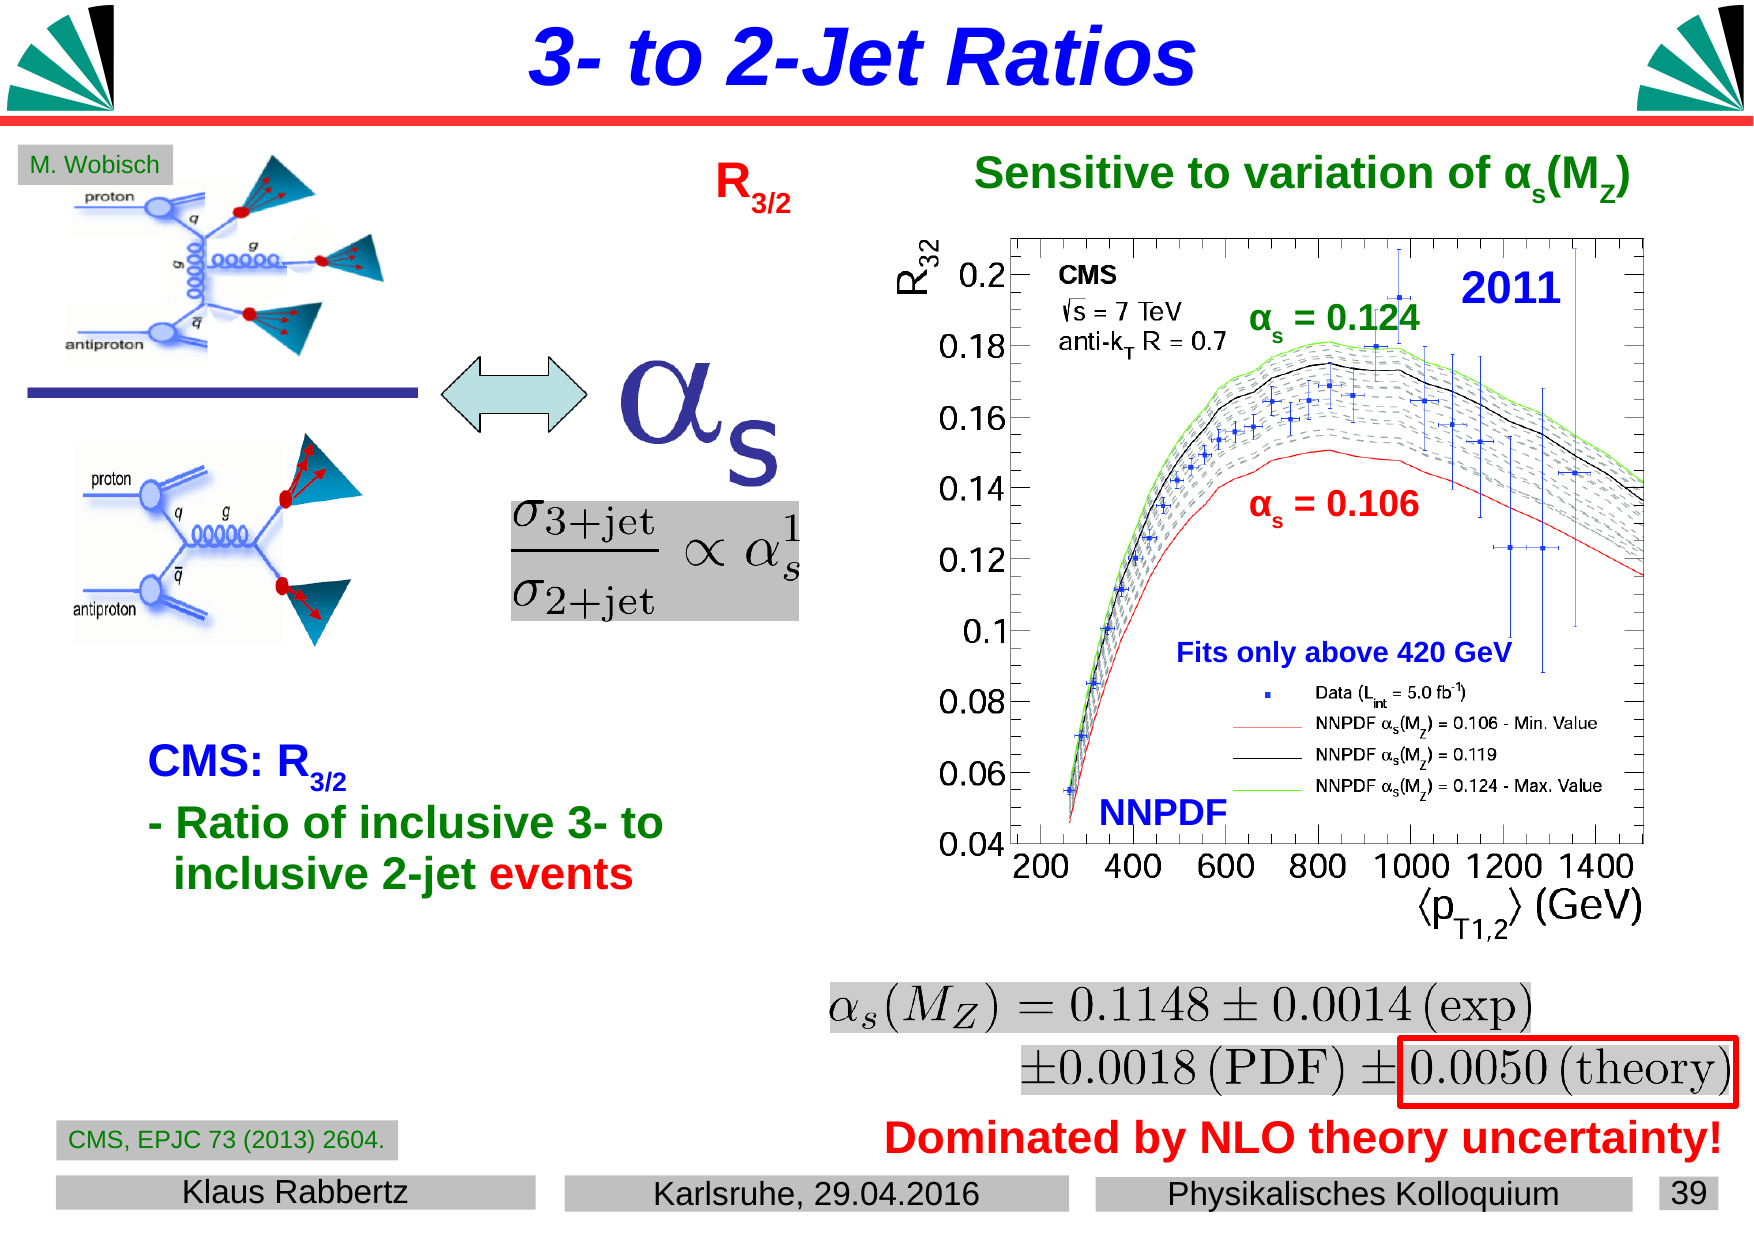

# 3- to 2-Jet Ratios
Sensitive to variation of αs(MZ)
M. Wobisch
R3/2
2011
αs = 0.124
αs = 0.106
Fits only above 420 GeV
CMS: R3/2
- Ratio of inclusive 3- to
 inclusive 2-jet events
NNPDF
Dominated by NLO theory uncertainty!
CMS, EPJC 73 (2013) 2604.